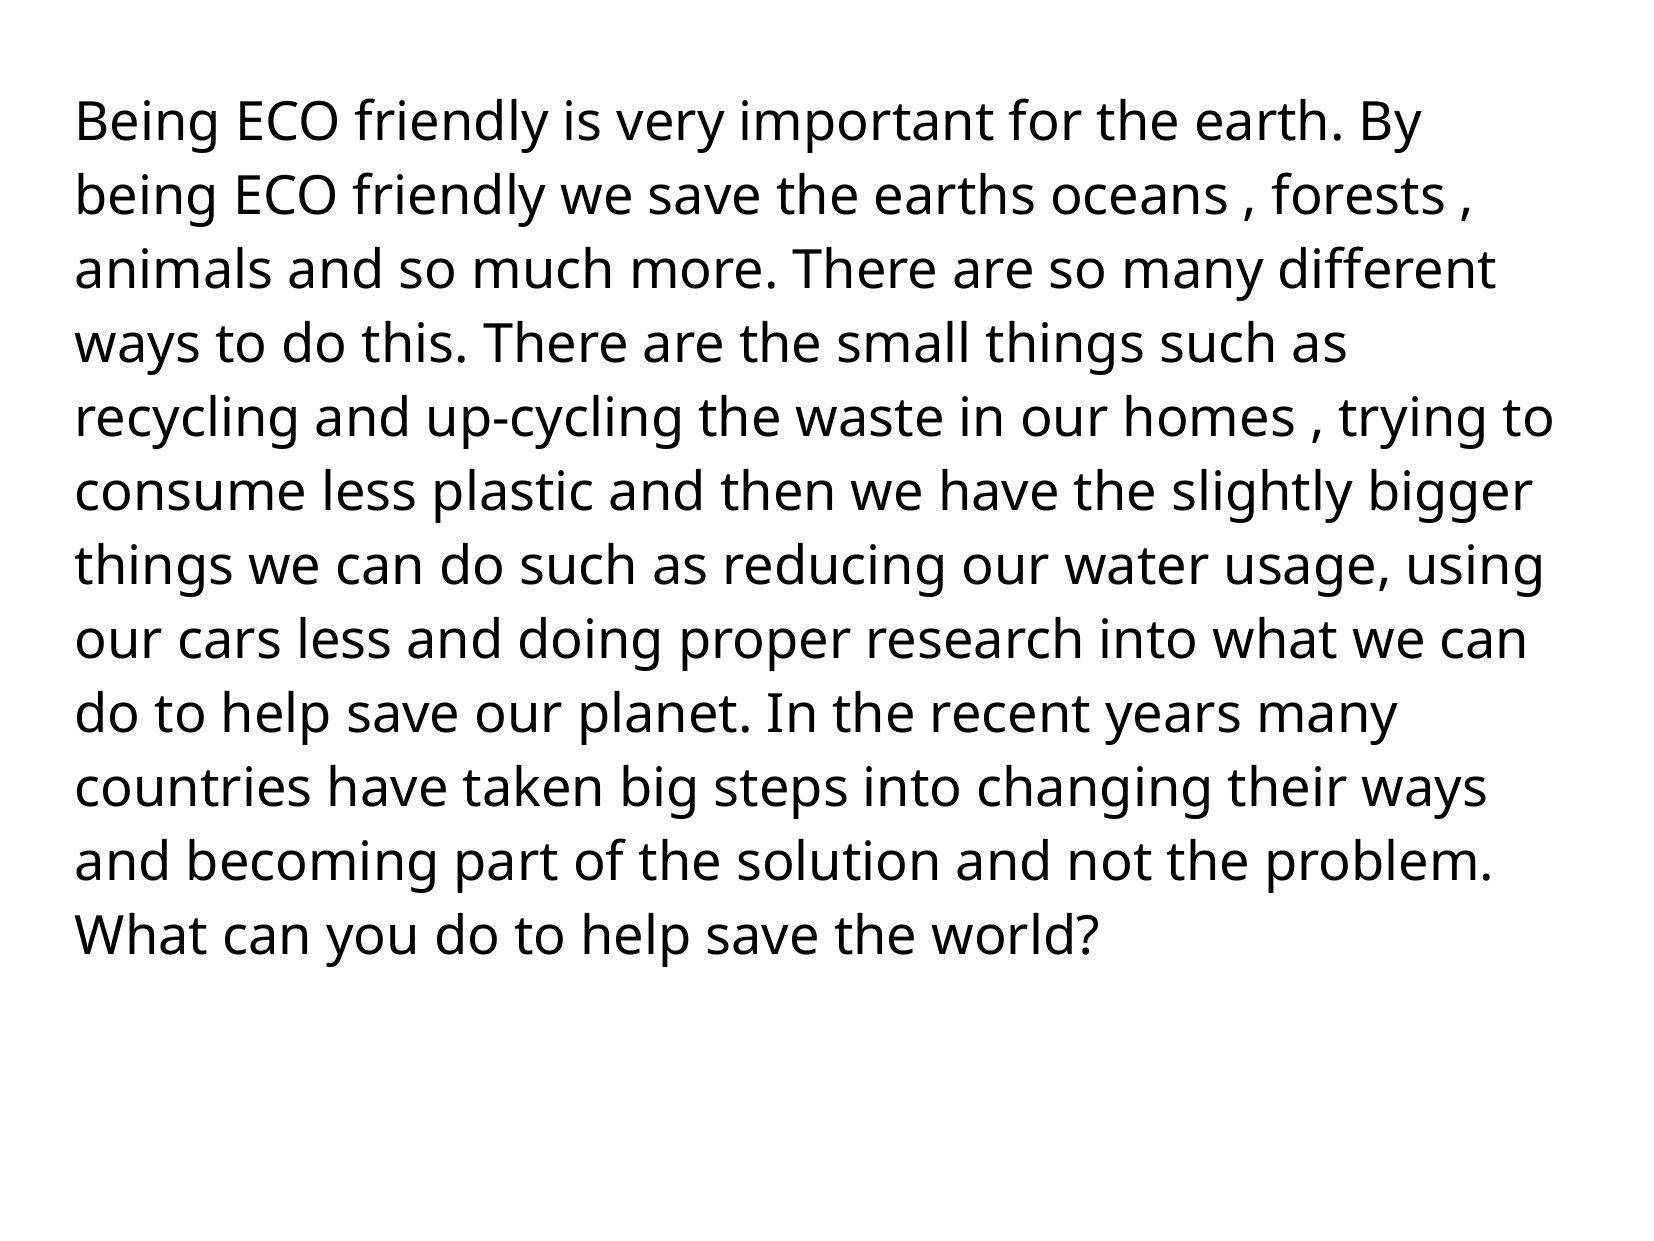

Being ECO friendly is very important for the earth. By being ECO friendly we save the earths oceans , forests , animals and so much more. There are so many different ways to do this. There are the small things such as recycling and up-cycling the waste in our homes , trying to consume less plastic and then we have the slightly bigger things we can do such as reducing our water usage, using our cars less and doing proper research into what we can do to help save our planet. In the recent years many countries have taken big steps into changing their ways and becoming part of the solution and not the problem.
What can you do to help save the world?